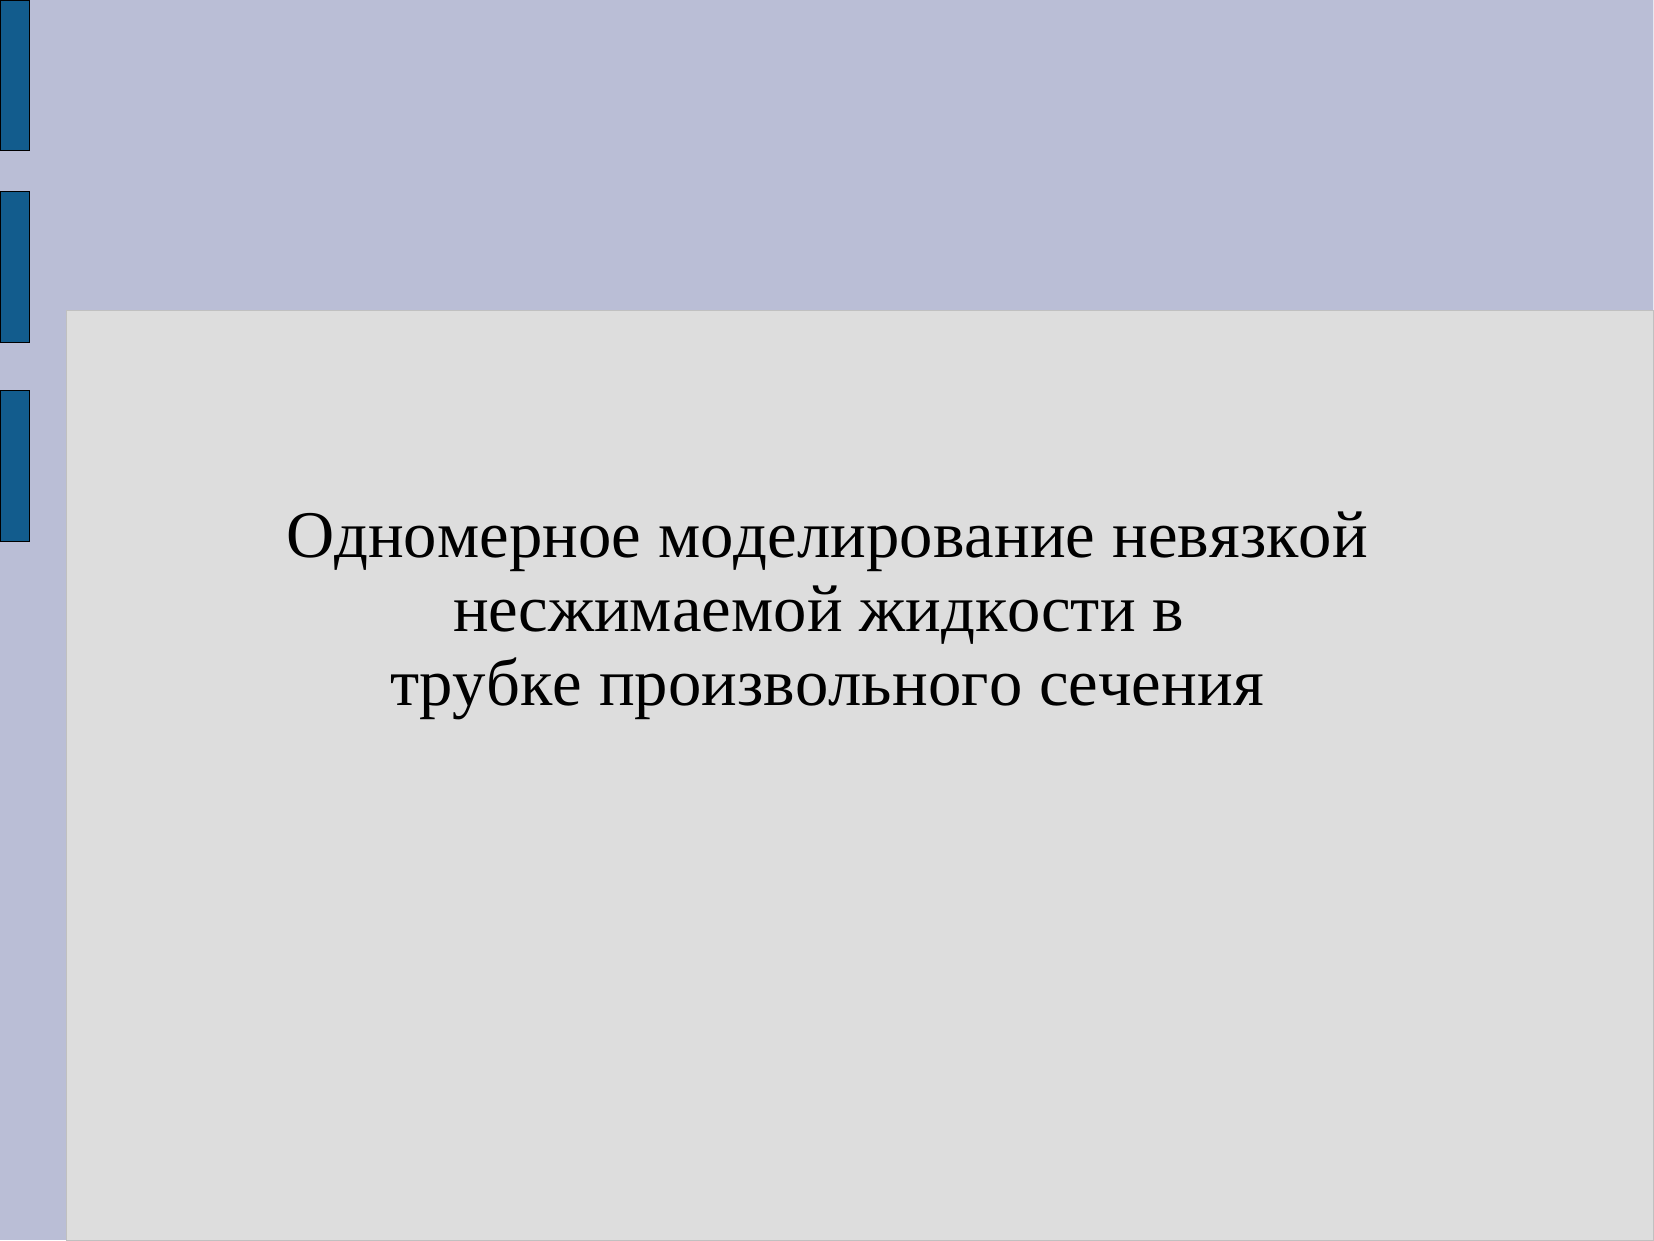

# Одномерное моделирование невязкой несжимаемой жидкости в
трубке произвольного сечения